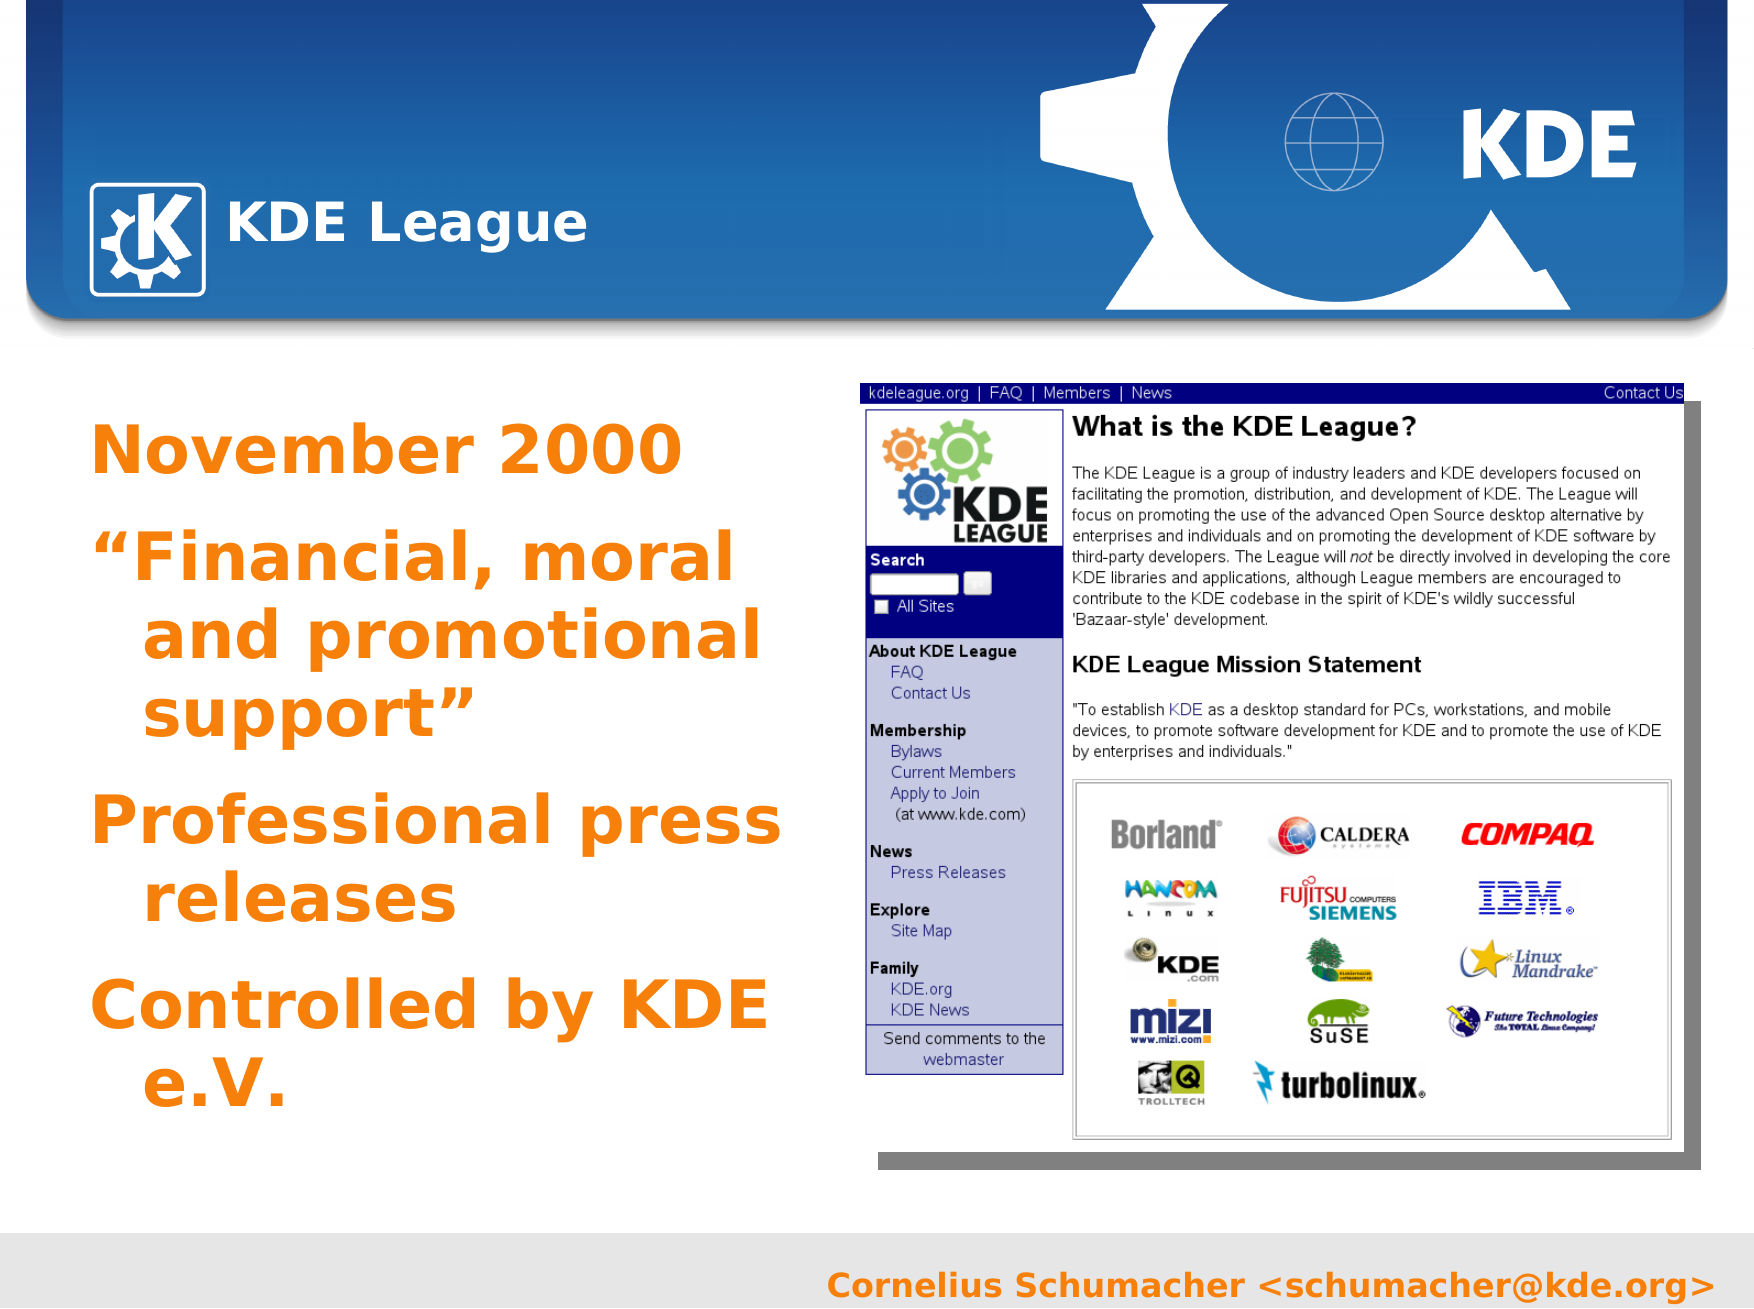

# KDE League
November 2000
“Financial, moral and promotional support”
Professional press releases
Controlled by KDE e.V.